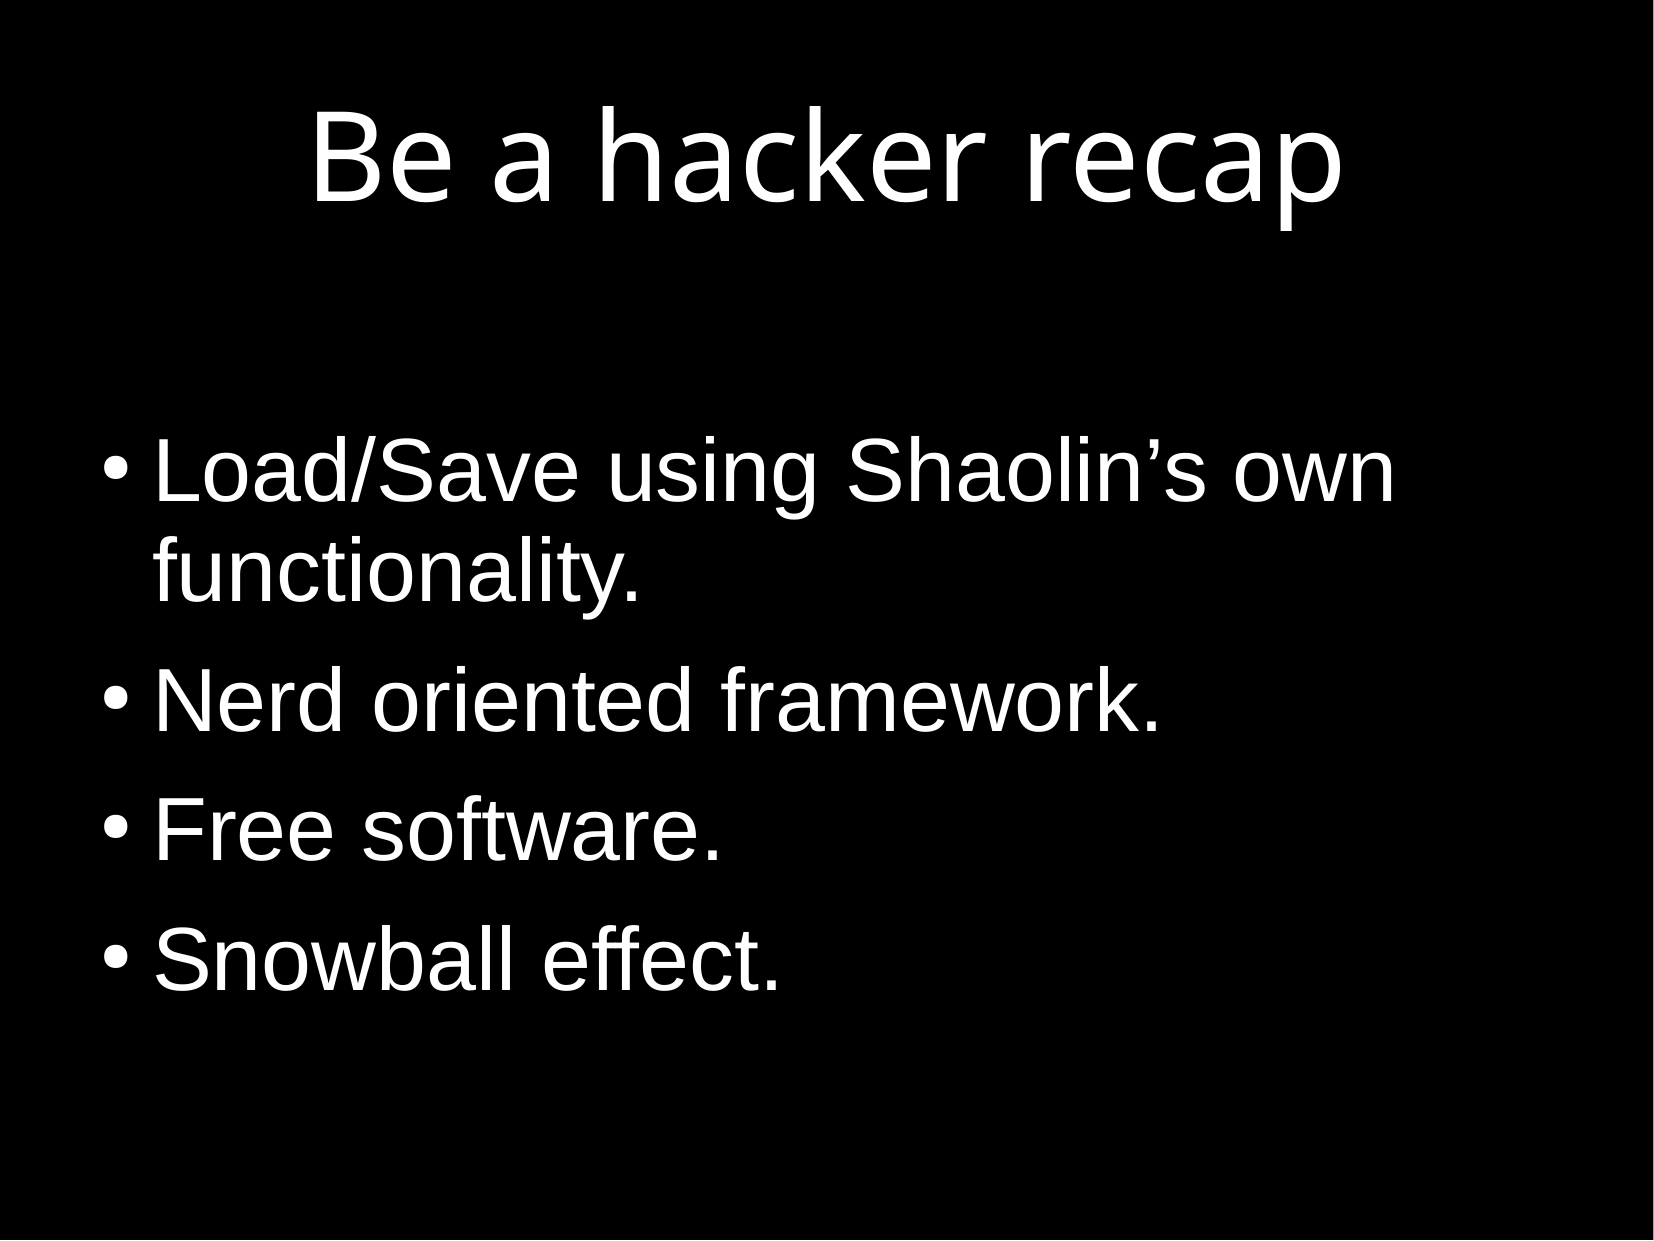

# Be a hacker recap
Load/Save using Shaolin’s own functionality.
Nerd oriented framework.
Free software.
Snowball effect.